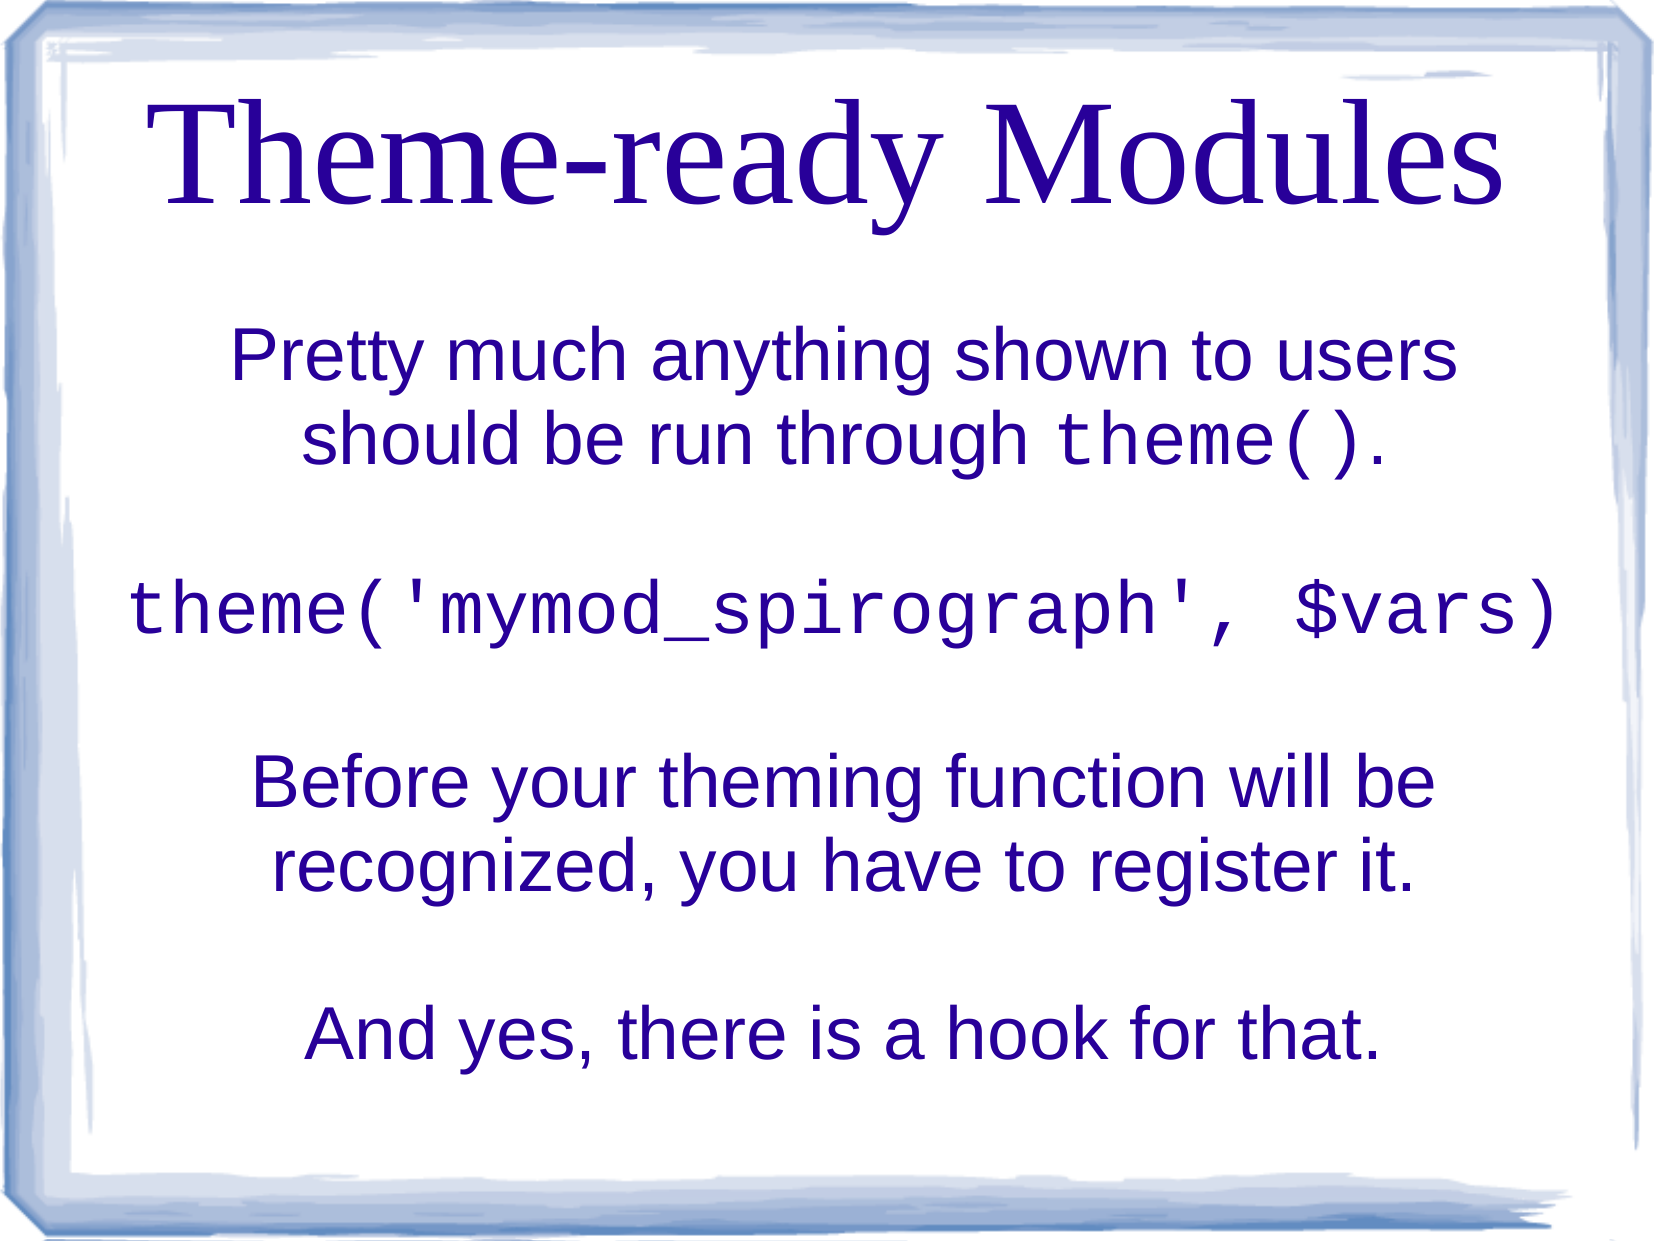

# Theme-ready Modules
Pretty much anything shown to users should be run through theme().
theme('mymod_spirograph', $vars)
Before your theming function will be recognized, you have to register it.
And yes, there is a hook for that.